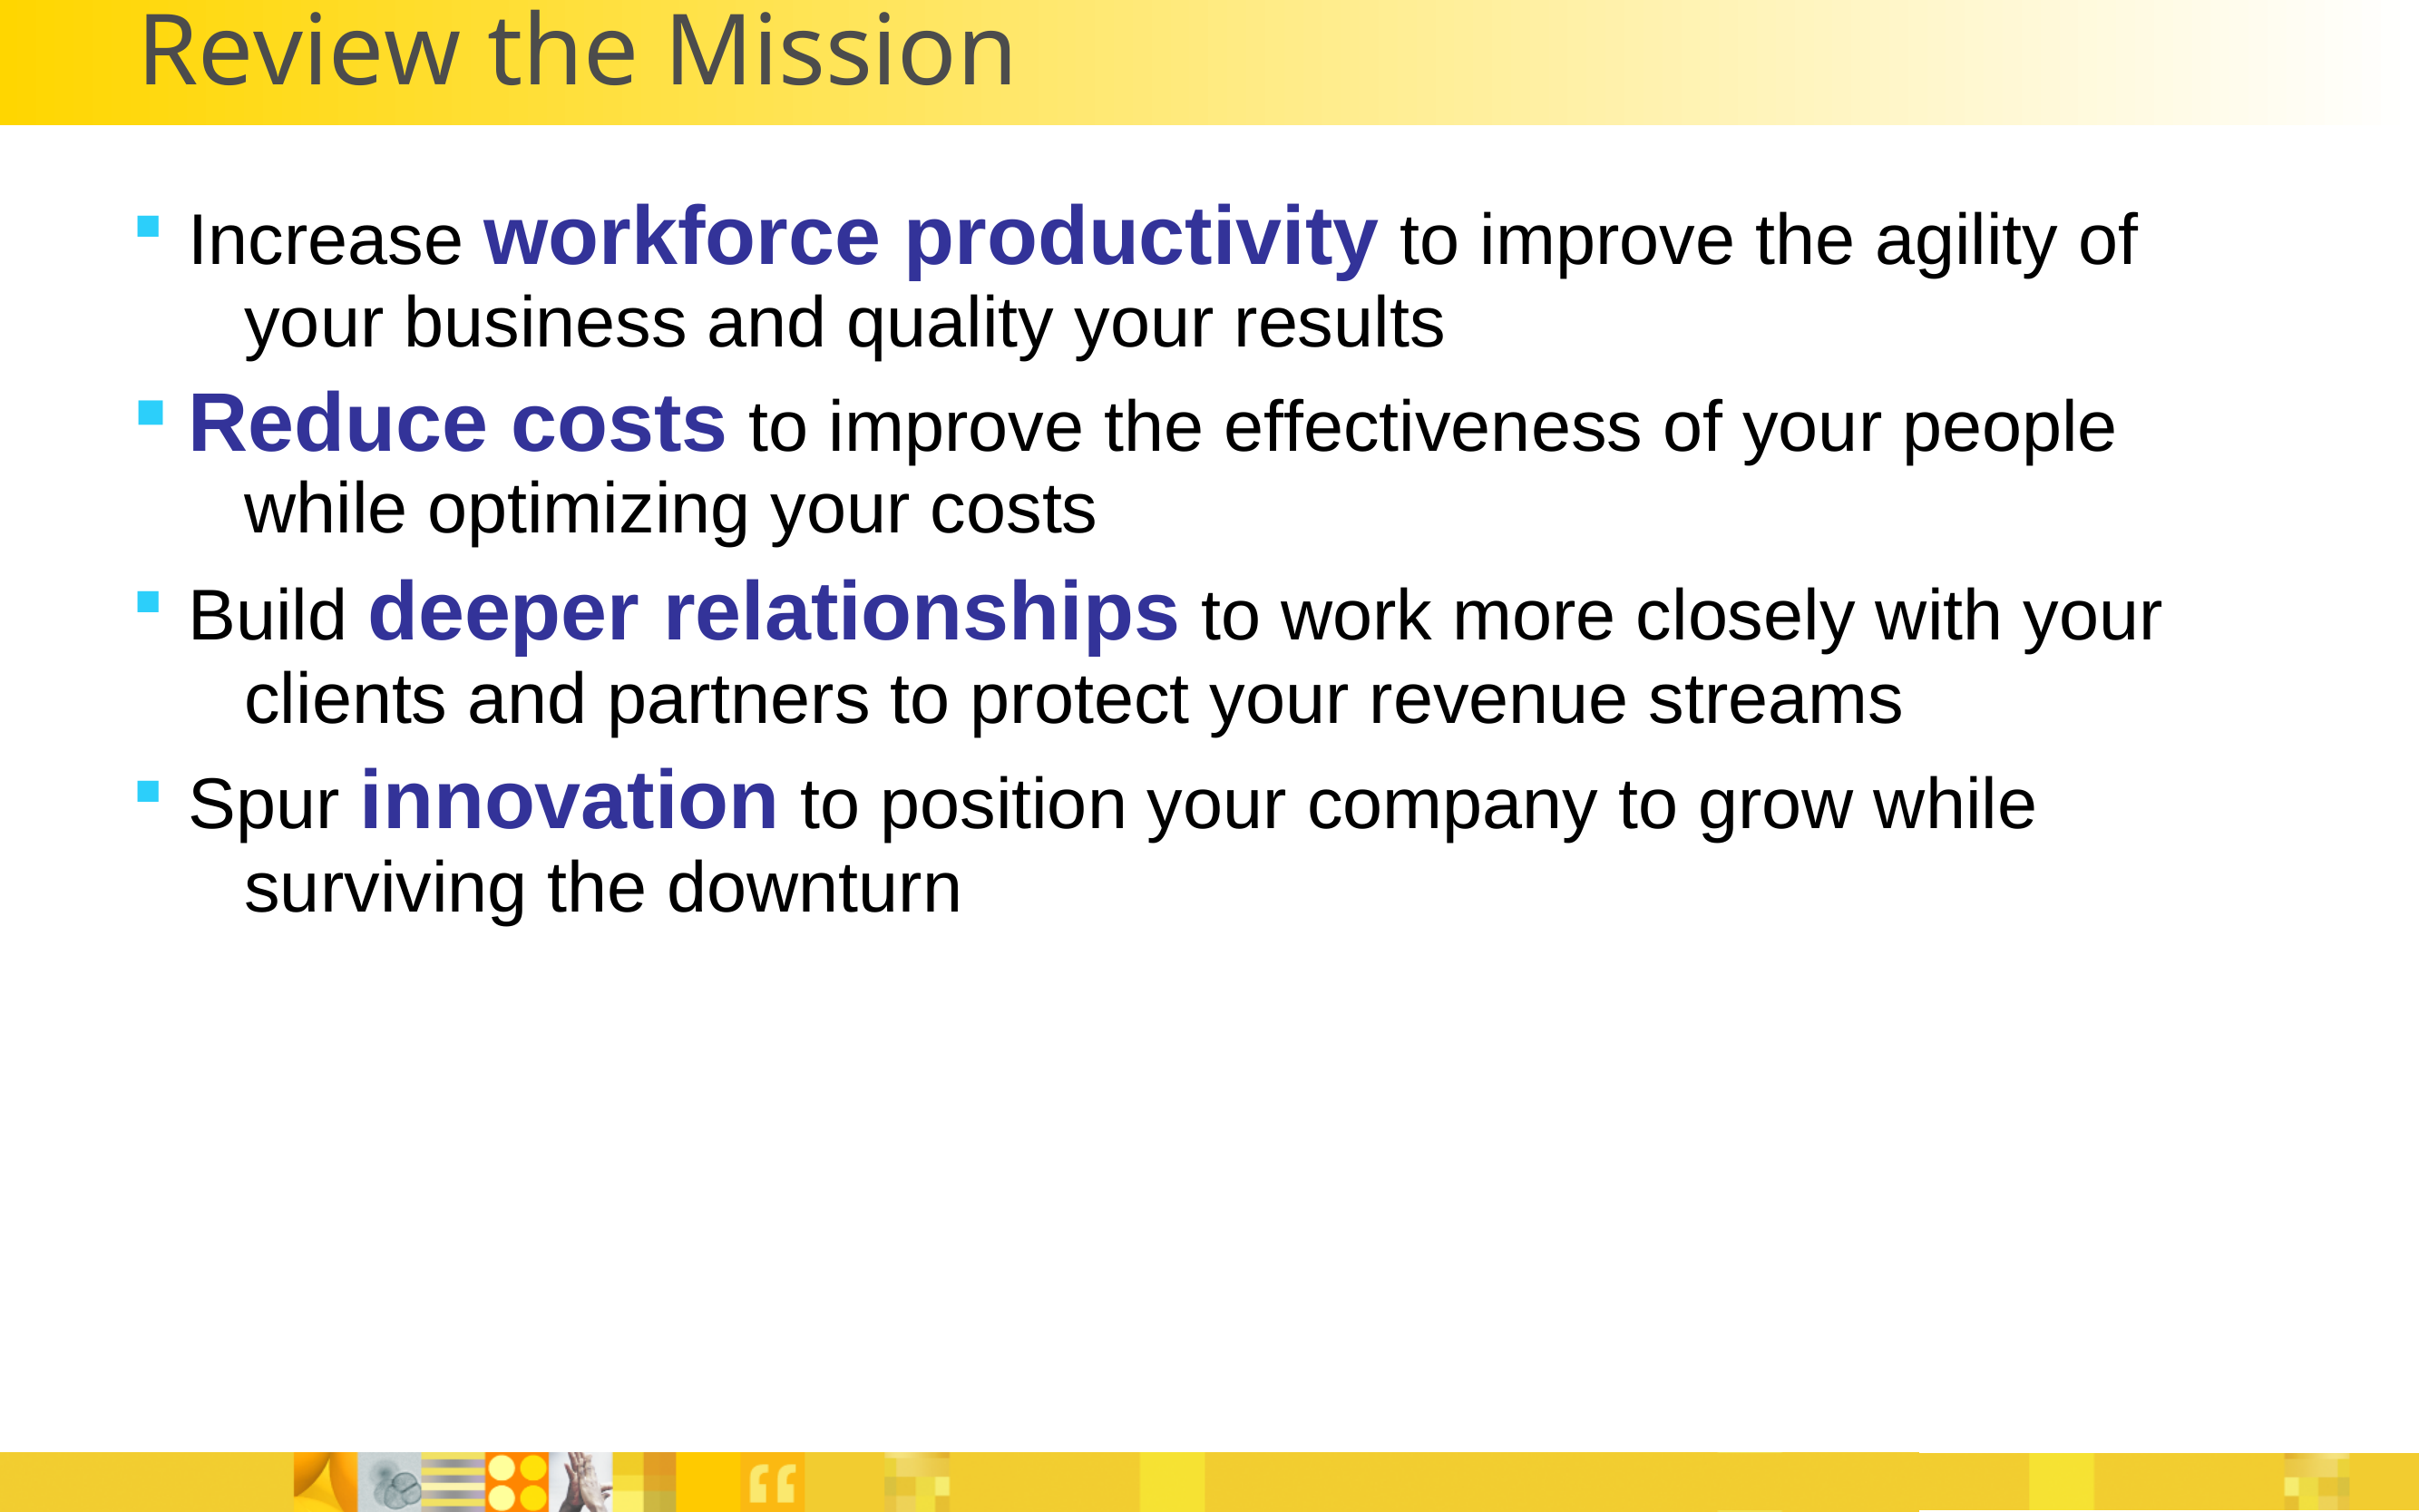

# Review the Mission
Increase workforce productivity to improve the agility of your business and quality your results
Reduce costs to improve the effectiveness of your people while optimizing your costs
Build deeper relationships to work more closely with your clients and partners to protect your revenue streams
Spur innovation to position your company to grow while surviving the downturn